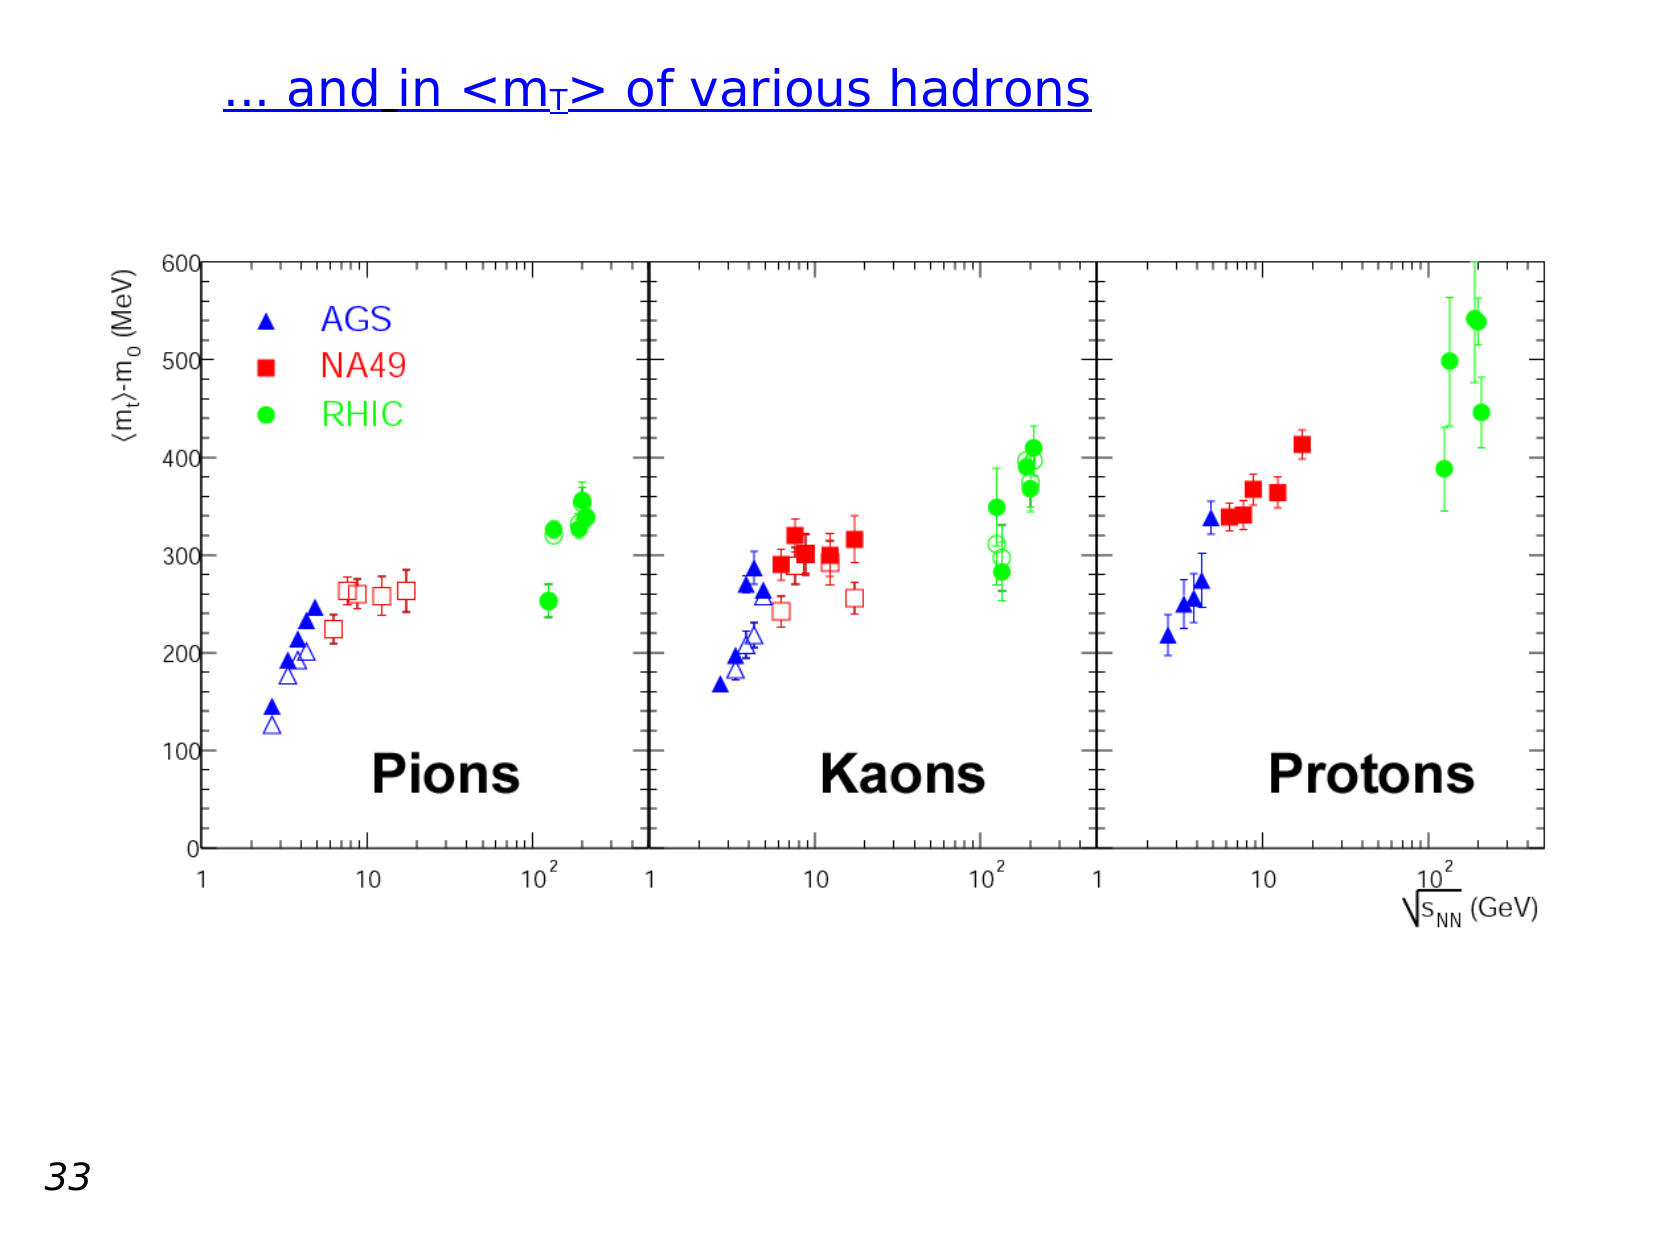

... and in <mT> of various hadrons